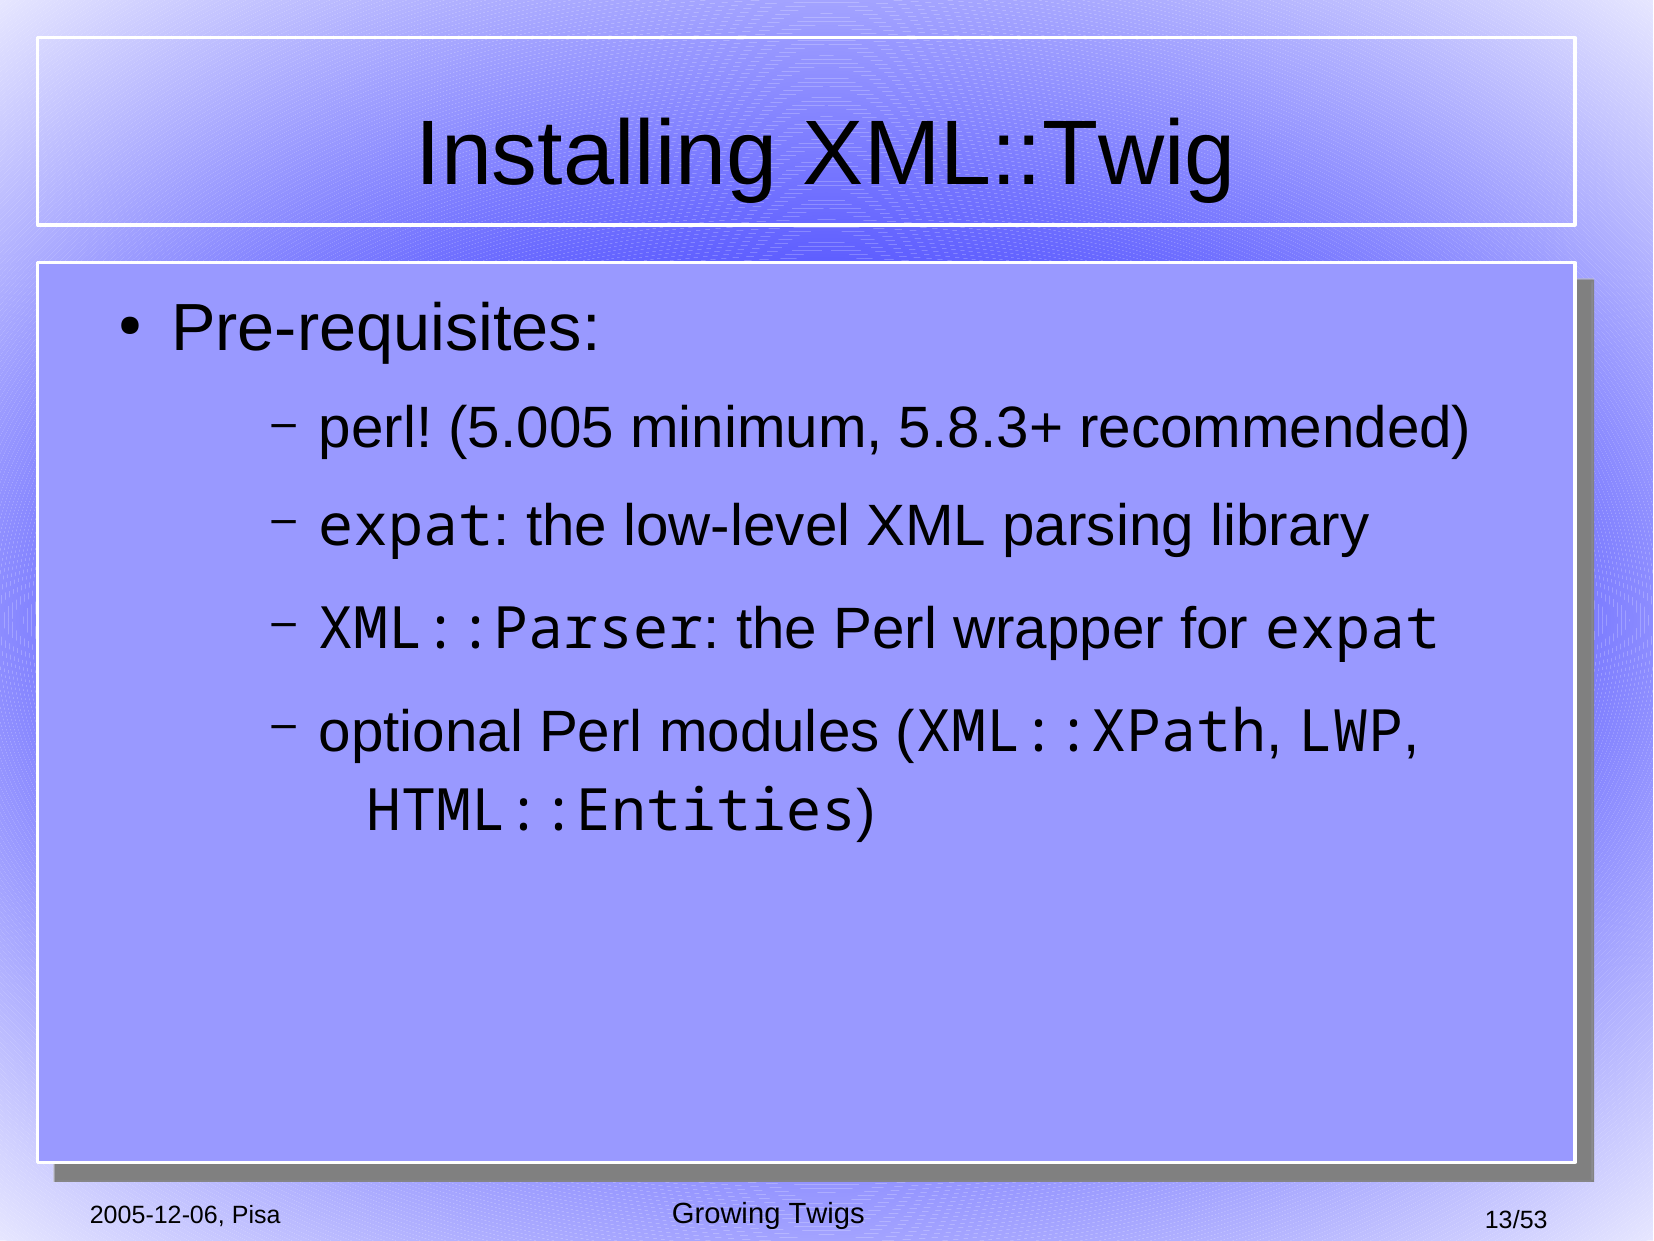

# Installing XML::Twig
Pre-requisites:
perl! (5.005 minimum, 5.8.3+ recommended)
expat: the low-level XML parsing library
XML::Parser: the Perl wrapper for expat
optional Perl modules (XML::XPath, LWP, HTML::Entities)